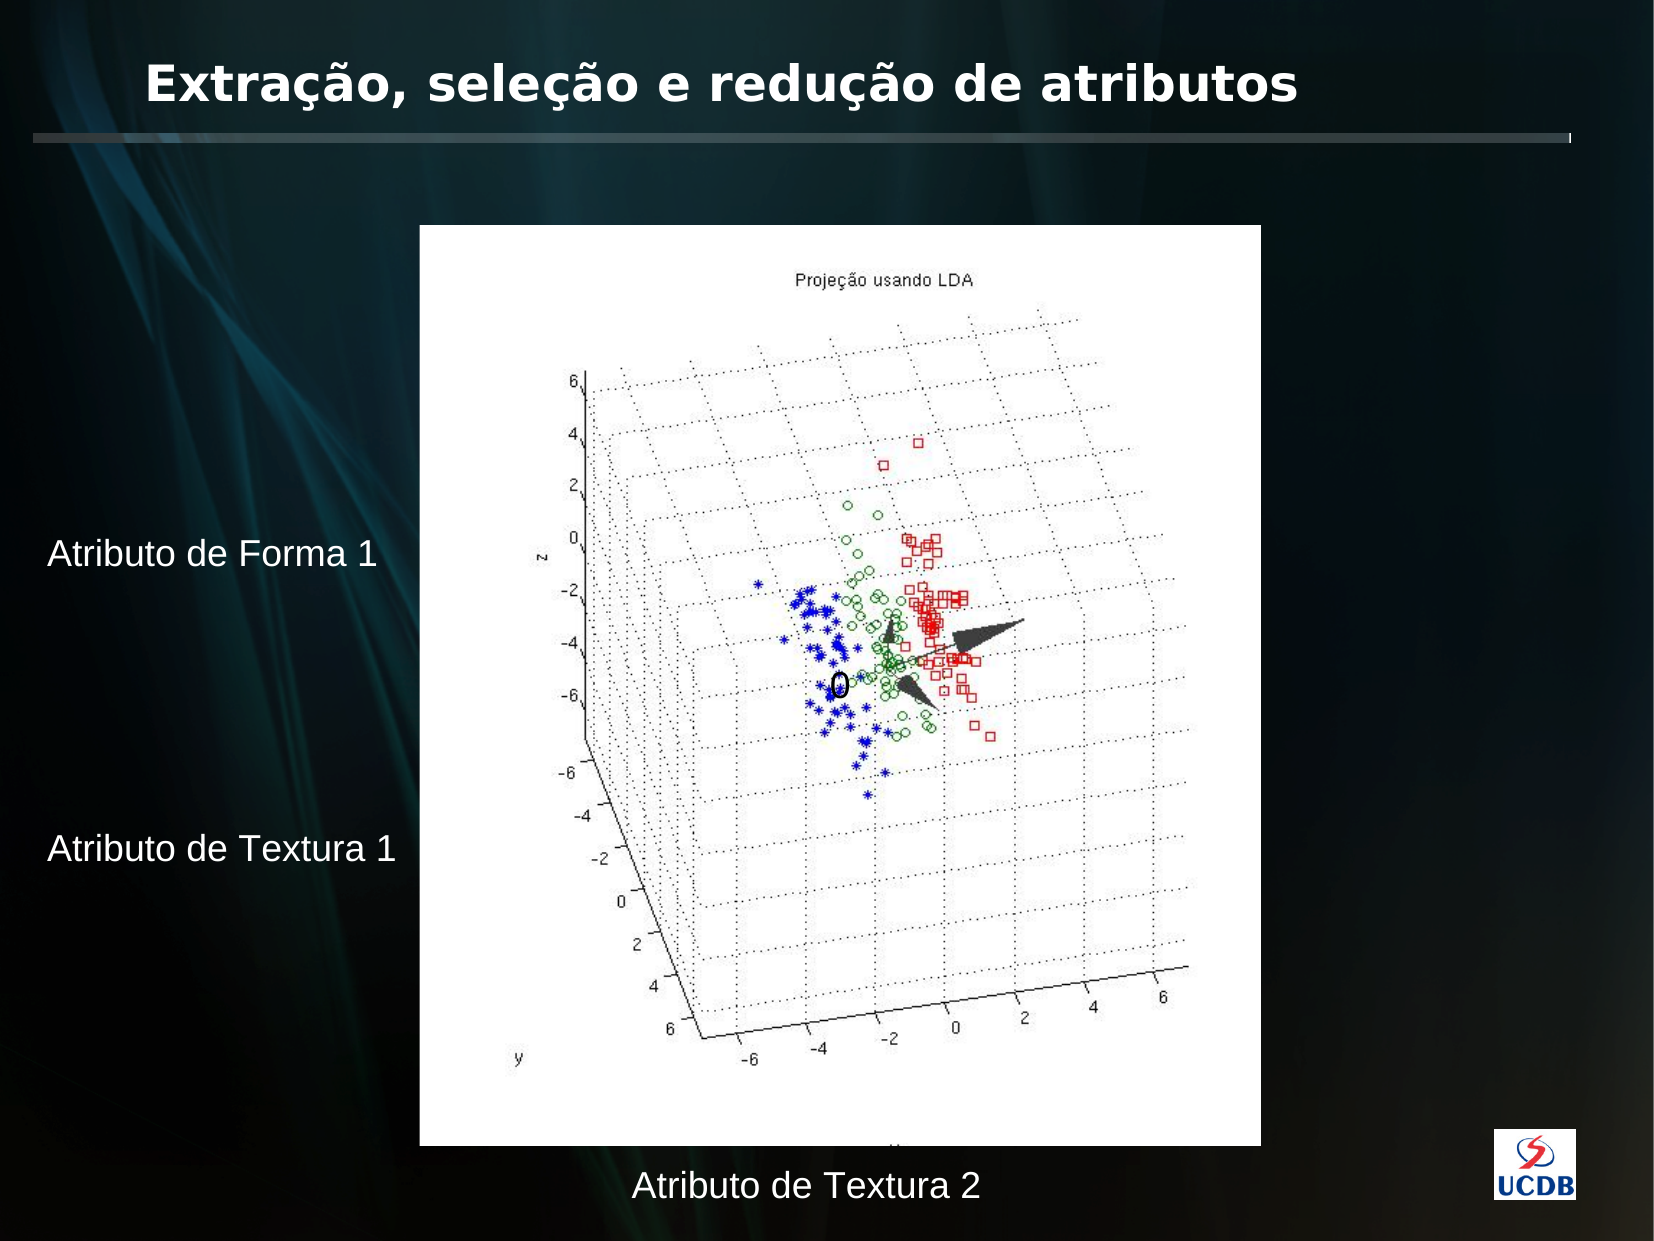

Extração, seleção e redução de atributos
0
Atributo de Forma 1
Atributo de Textura 1
Atributo de Textura 2